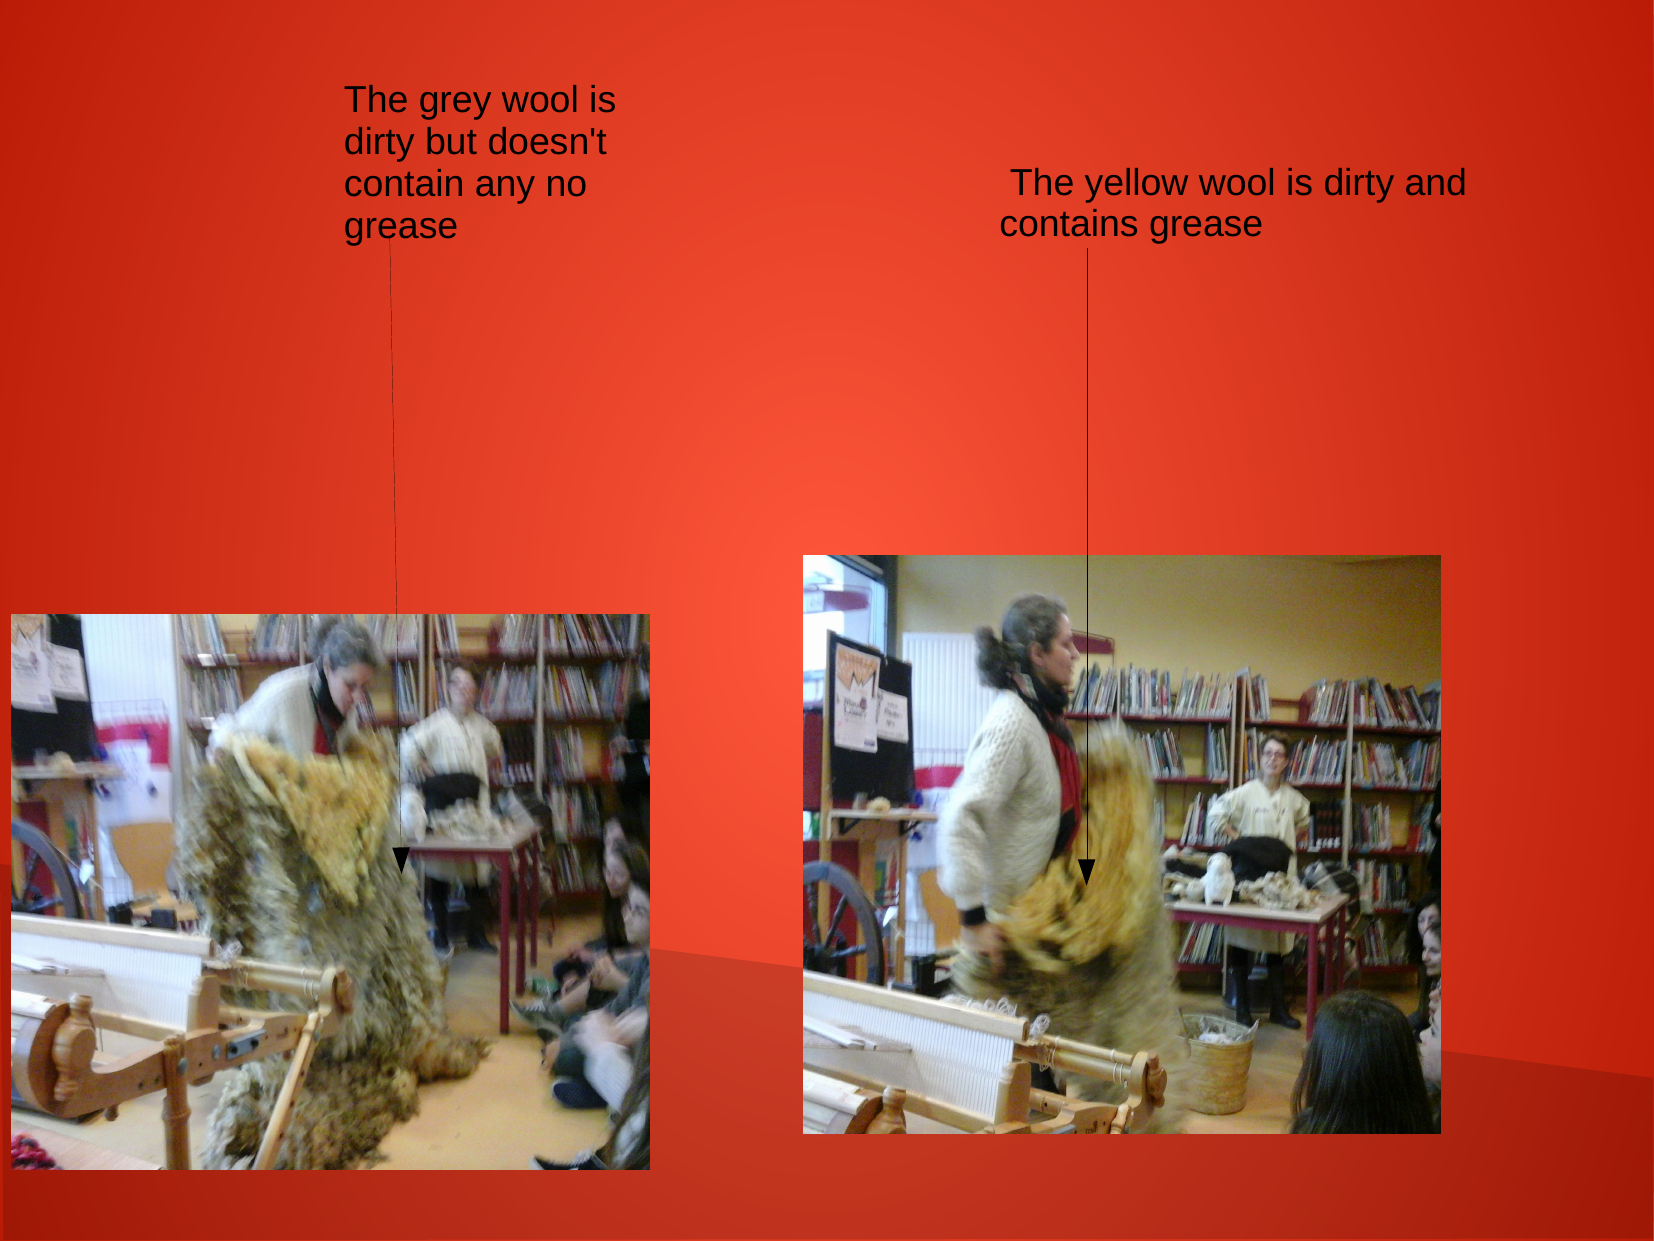

The grey wool is dirty but doesn't contain any no grease
 The yellow wool is dirty and contains grease